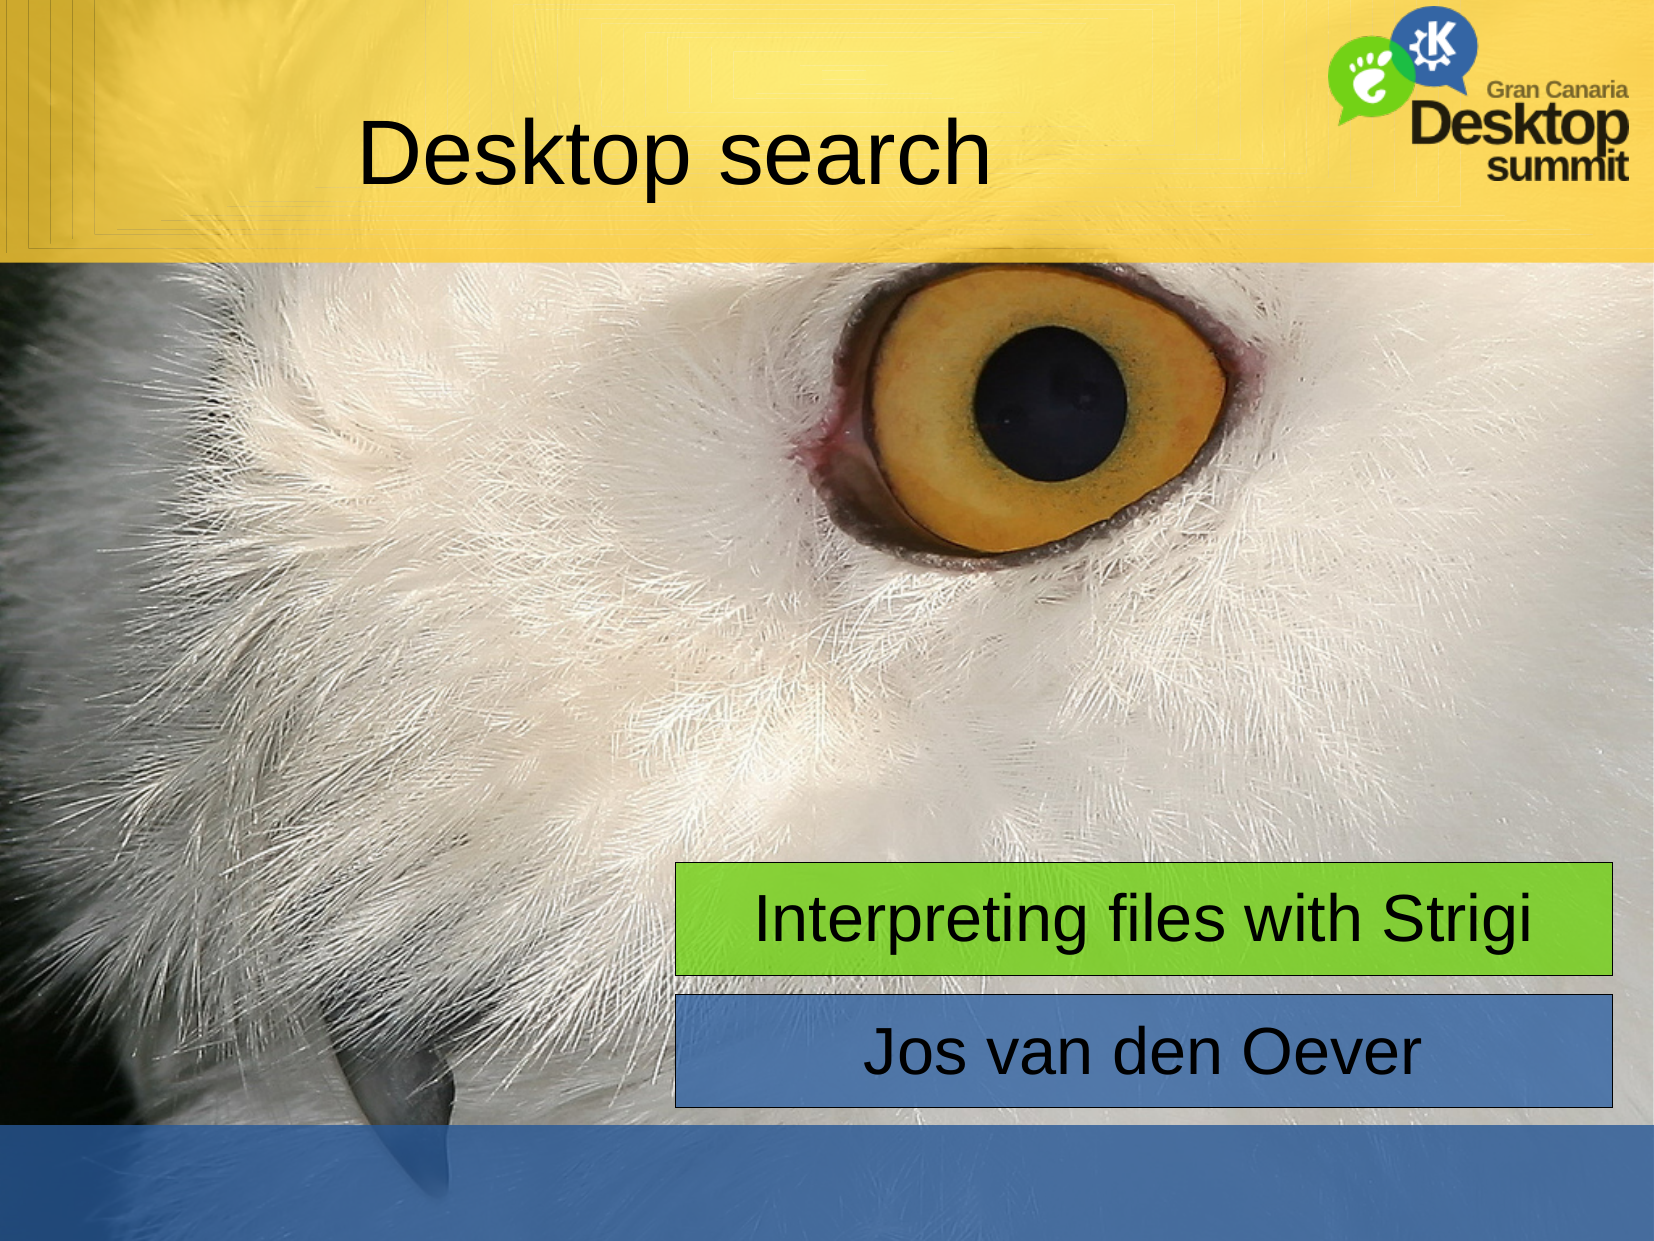

# Desktop search
Interpreting files with Strigi
Jos van den Oever